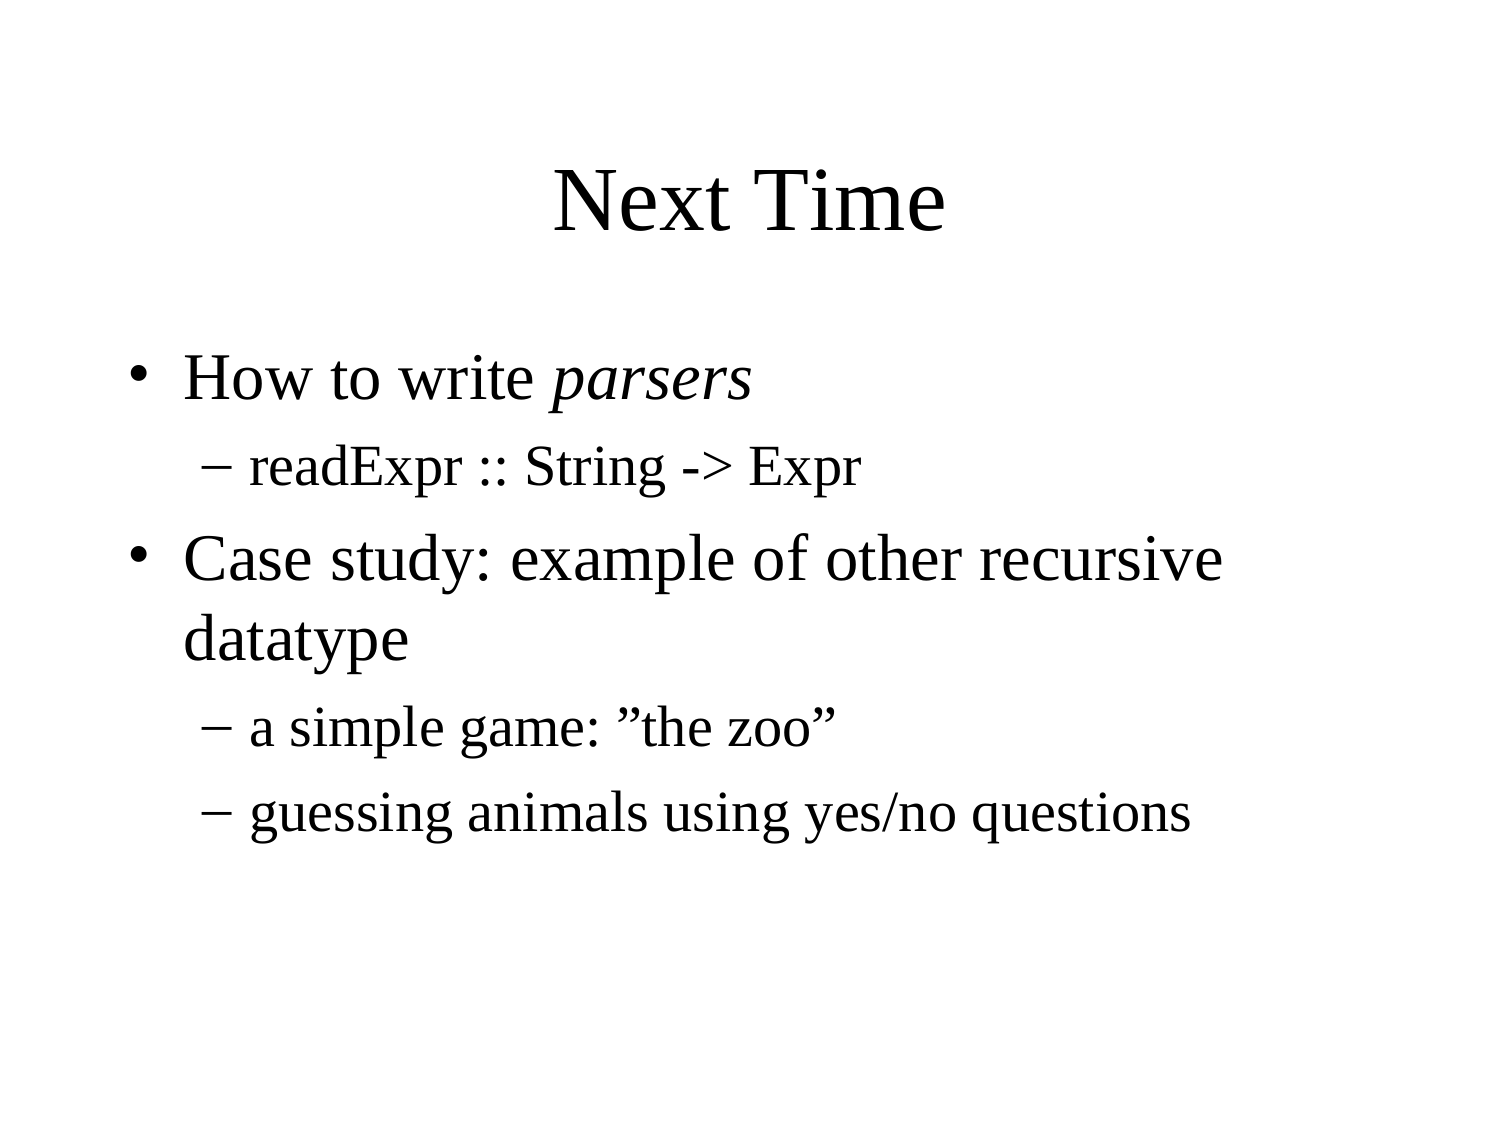

# Next Time
How to write parsers
readExpr :: String -> Expr
Case study: example of other recursive datatype
a simple game: ”the zoo”
guessing animals using yes/no questions